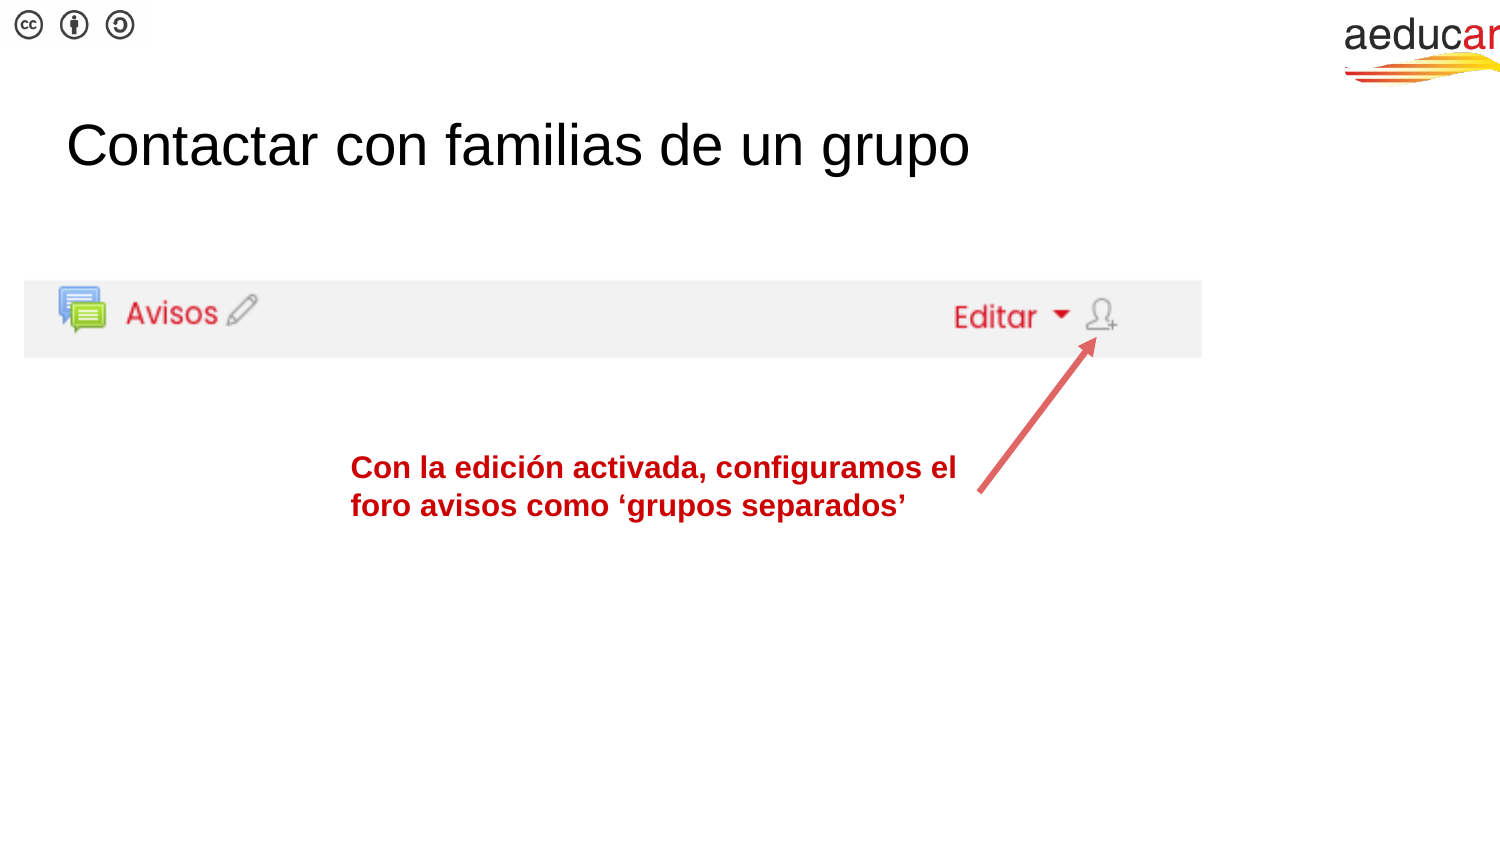

# Contactar con familias de un grupo
Con la edición activada, configuramos el foro avisos como ‘grupos separados’